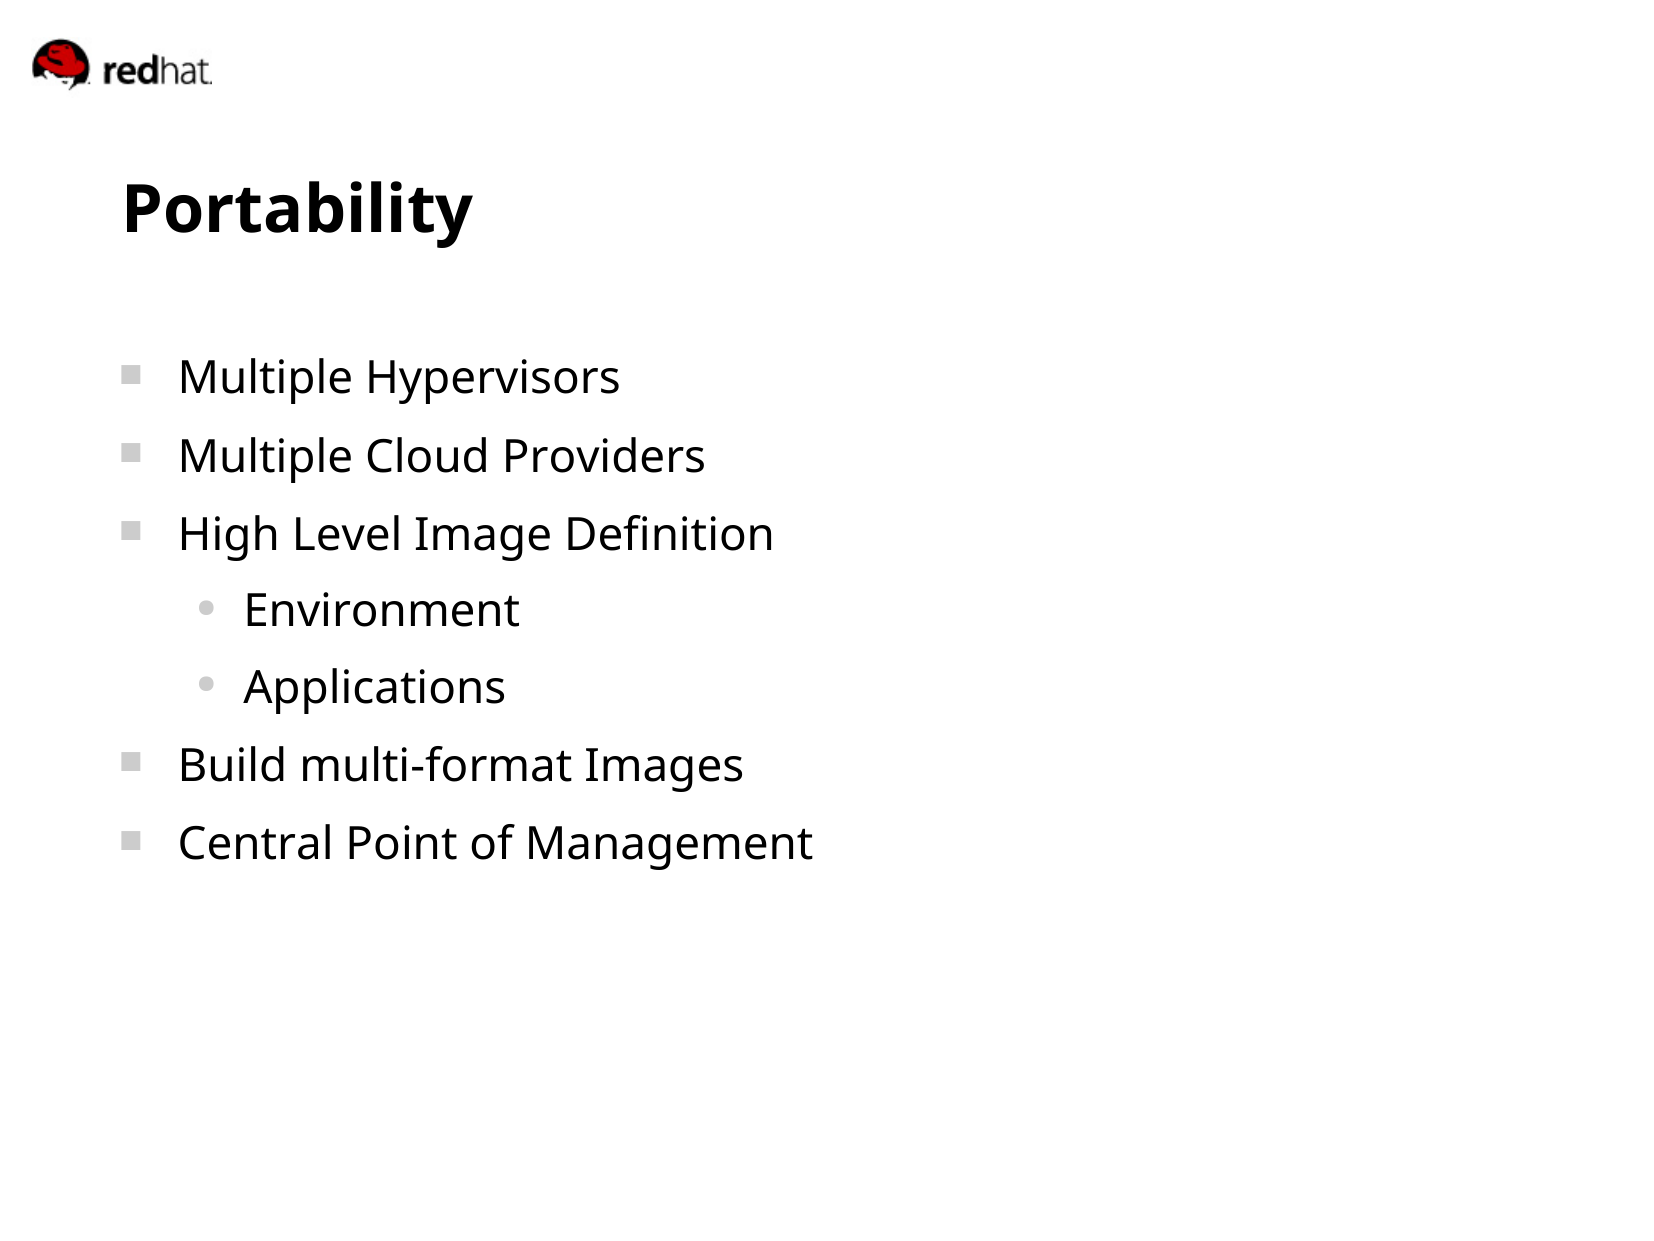

# Portability
Multiple Hypervisors
Multiple Cloud Providers
High Level Image Definition
Environment
Applications
Build multi-format Images
Central Point of Management